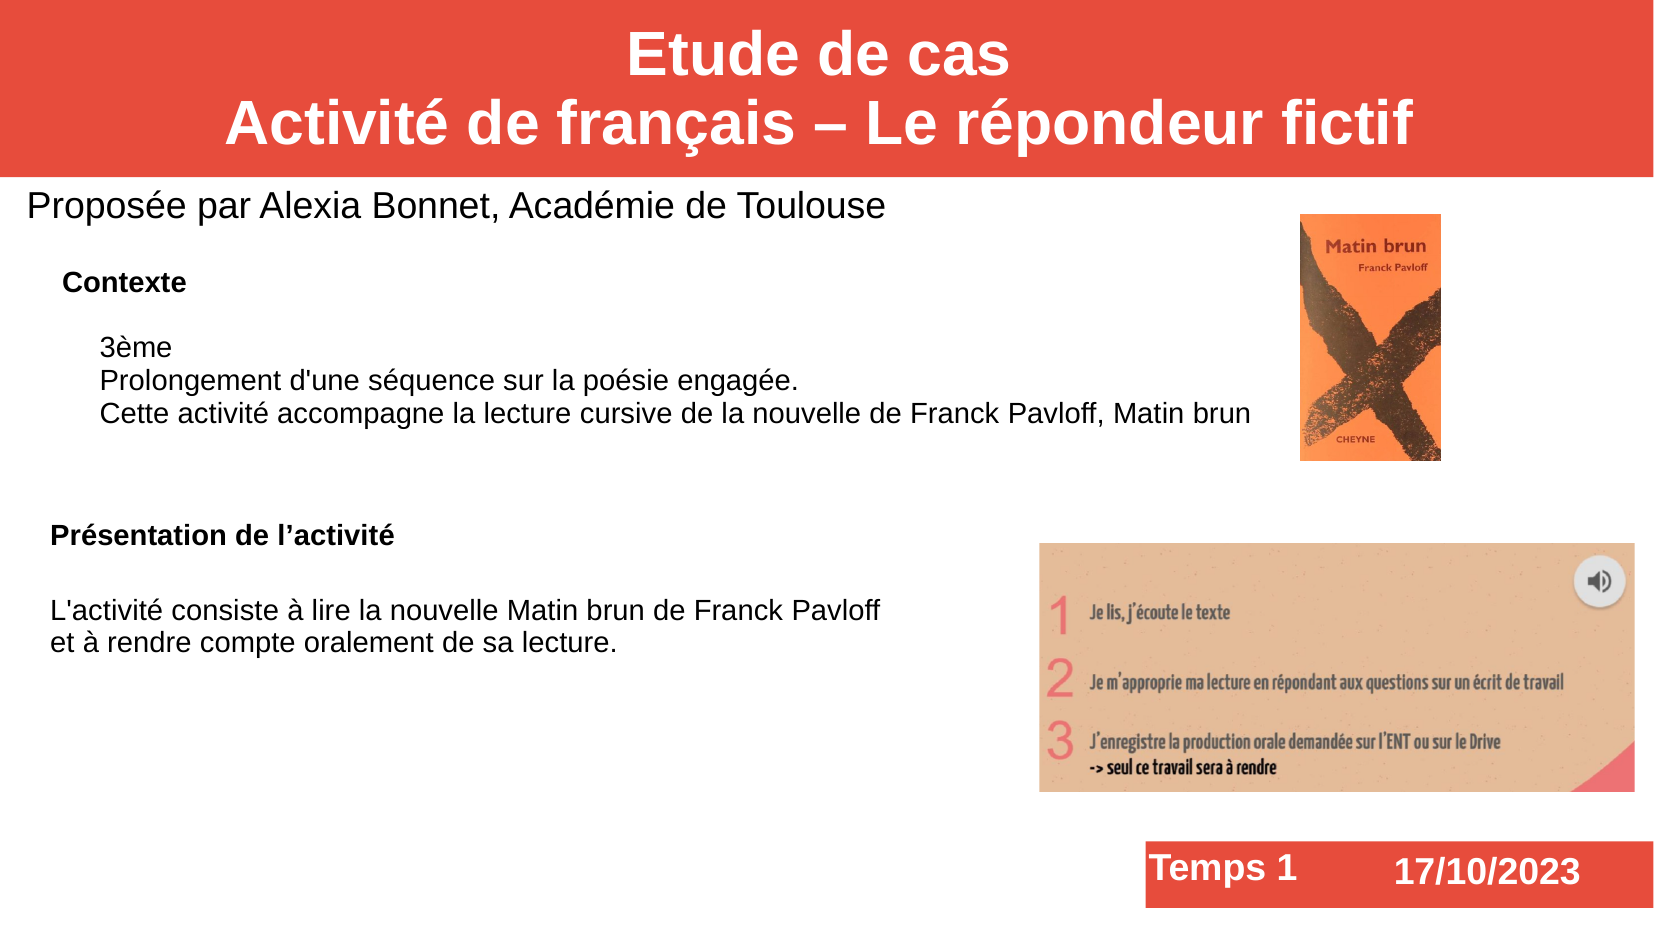

# Etude de cas Activité de français – Le répondeur fictif
Proposée par Alexia Bonnet, Académie de Toulouse
Contexte
3ème
Prolongement d'une séquence sur la poésie engagée.
Cette activité accompagne la lecture cursive de la nouvelle de Franck Pavloff, Matin brun
Présentation de l’activité
L'activité consiste à lire la nouvelle Matin brun de Franck Pavloff
et à rendre compte oralement de sa lecture.
Temps 1